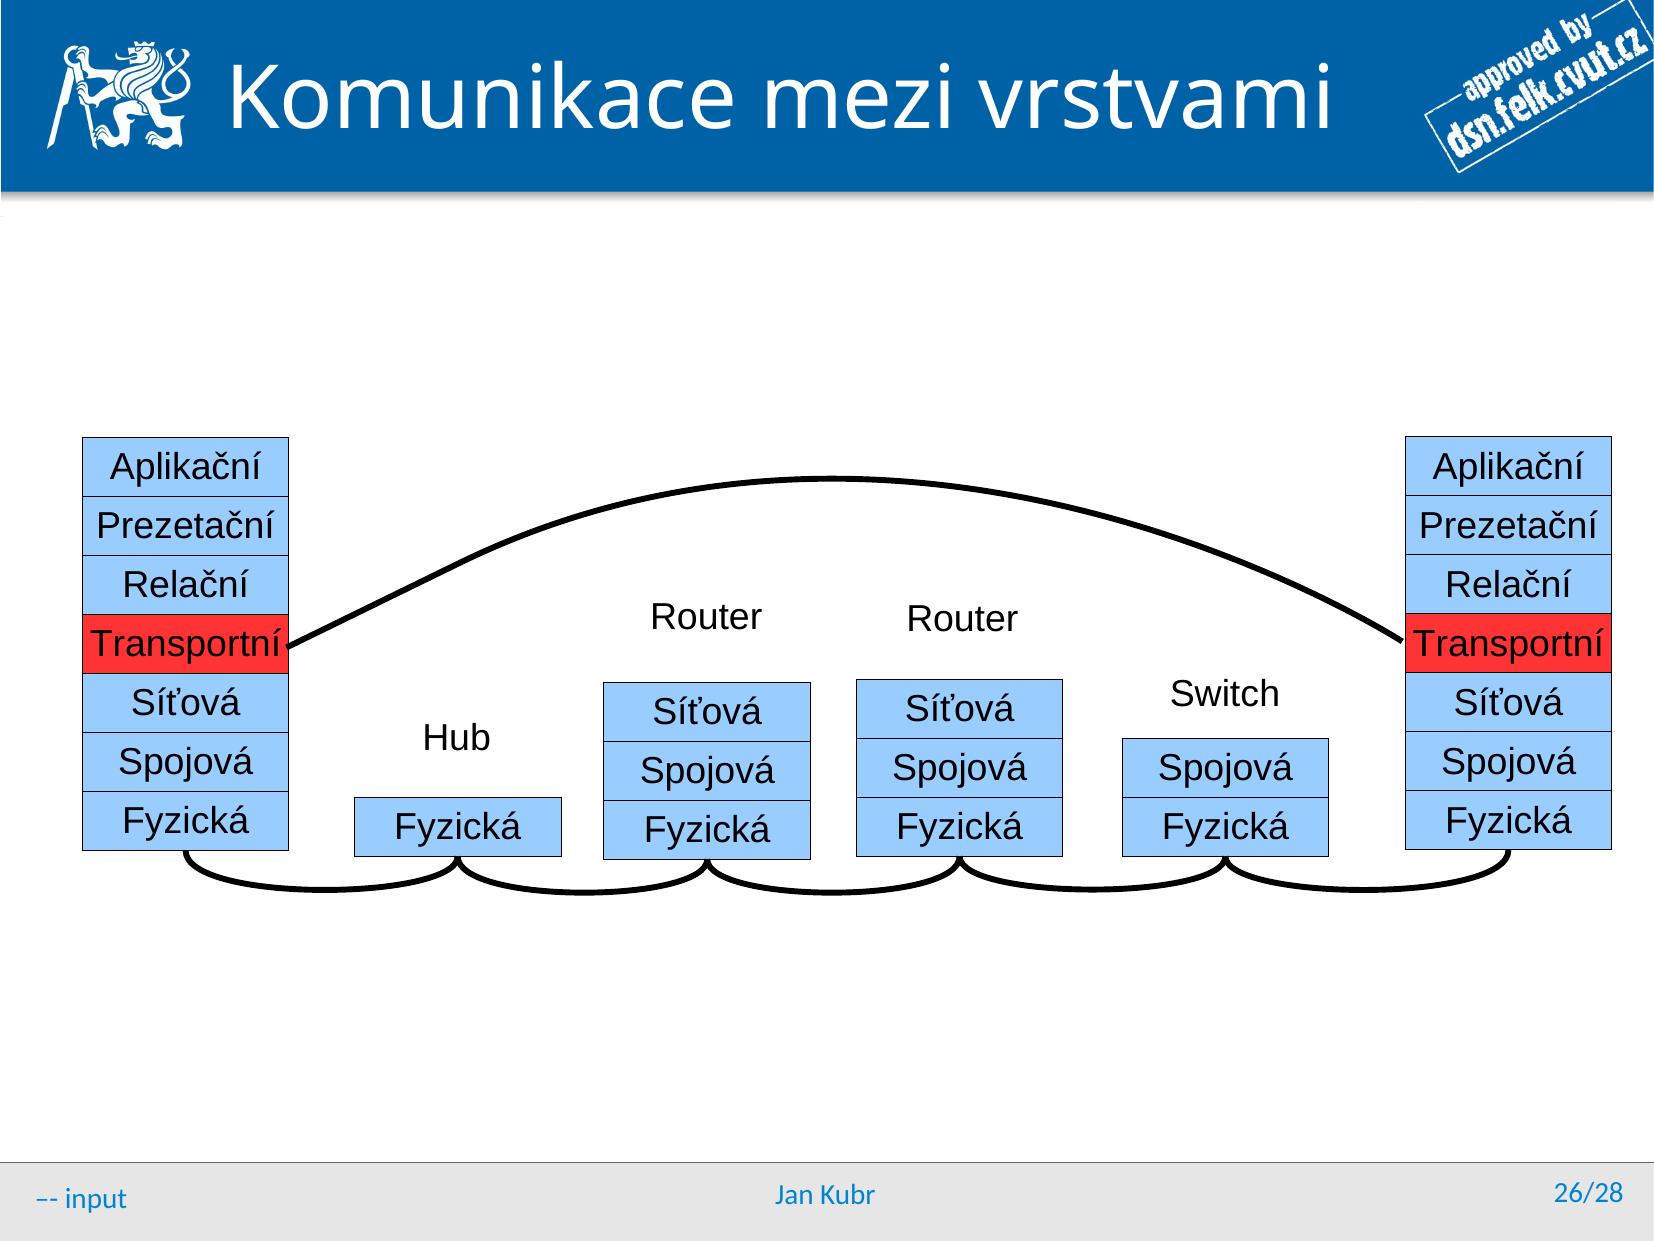

# Komunikace mezi vrstvami
Aplikační
Aplikační
Prezetační
Prezetační
Relační
Relační
Router
Router
Transportní
Transportní
Switch
Síťová
Síťová
Síťová
Síťová
Hub
Spojová
Spojová
Spojová
Spojová
Spojová
Fyzická
Fyzická
Fyzická
Fyzická
Fyzická
Fyzická
26
Jan Kubr
02/2006